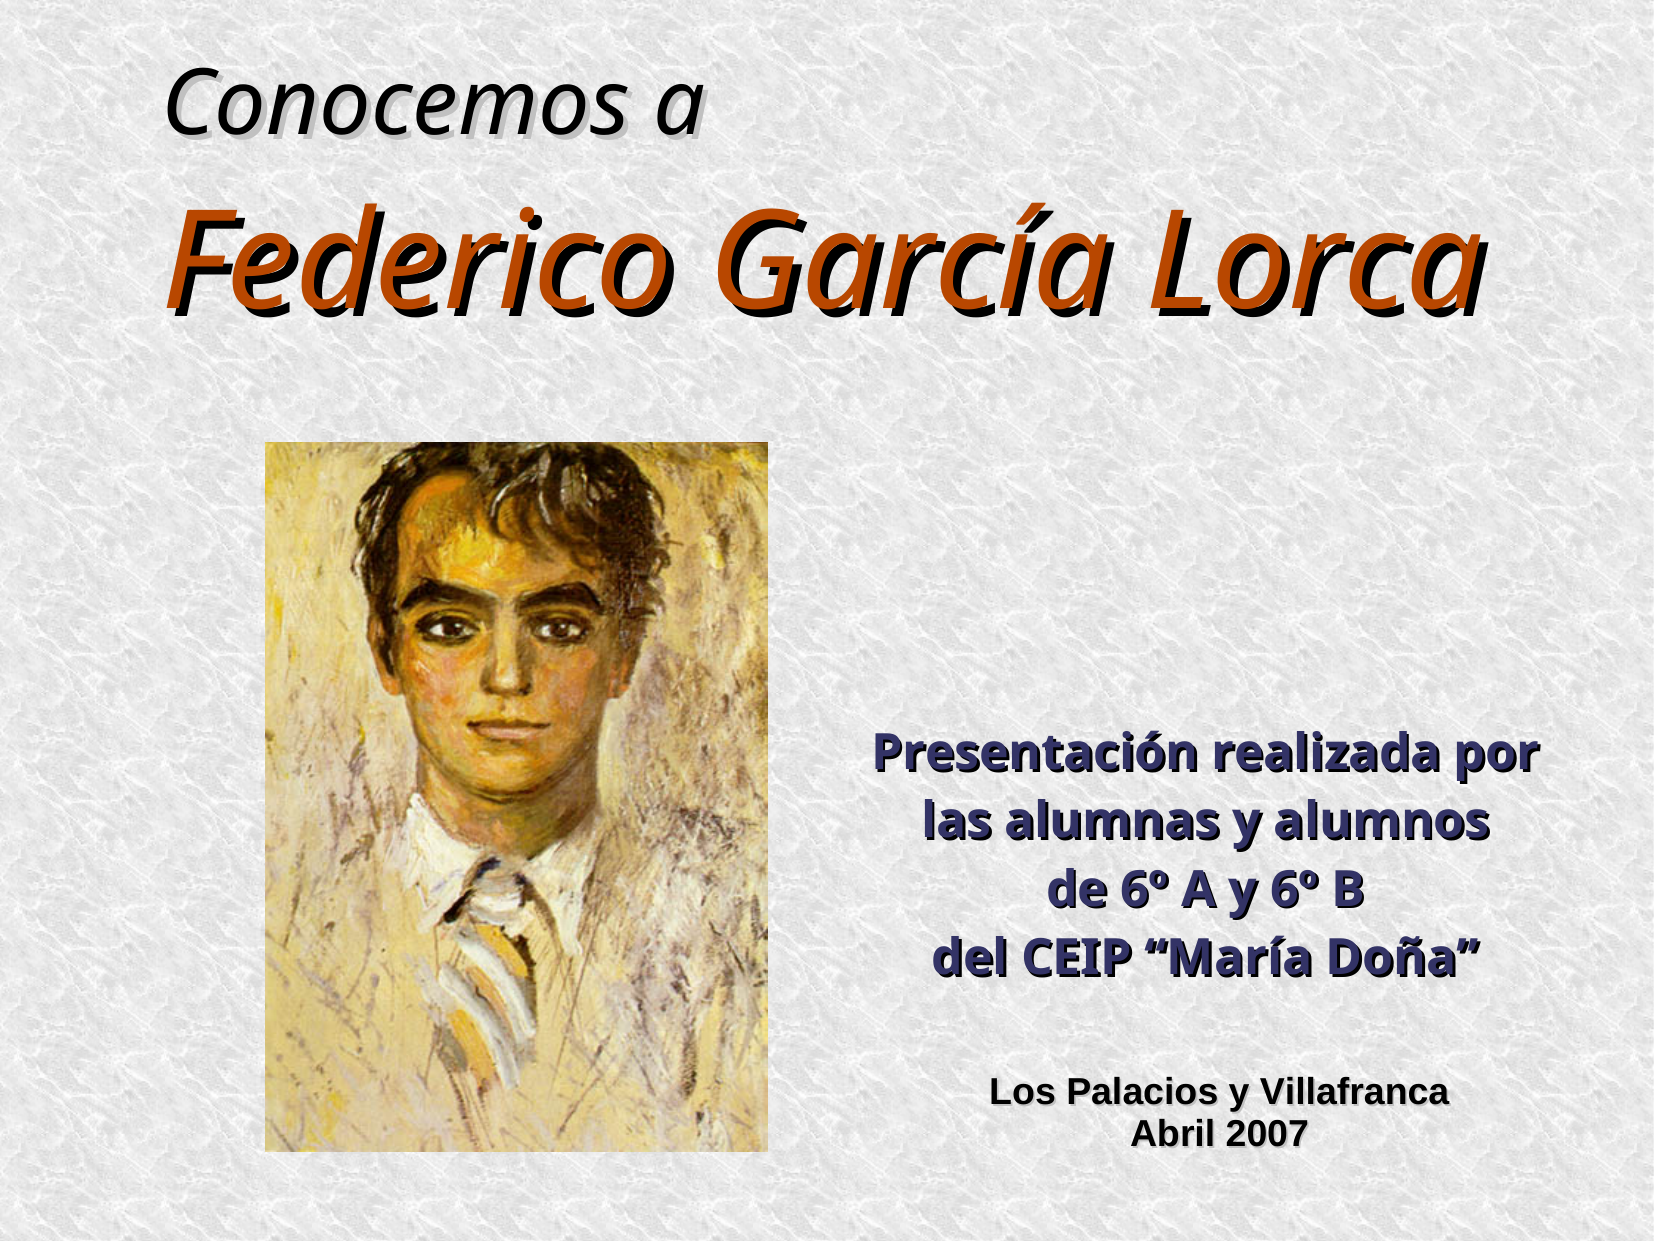

Conocemos a
Federico García Lorca
Presentación realizada por
las alumnas y alumnos
de 6º A y 6º B
del CEIP “María Doña”
Los Palacios y Villafranca
Abril 2007